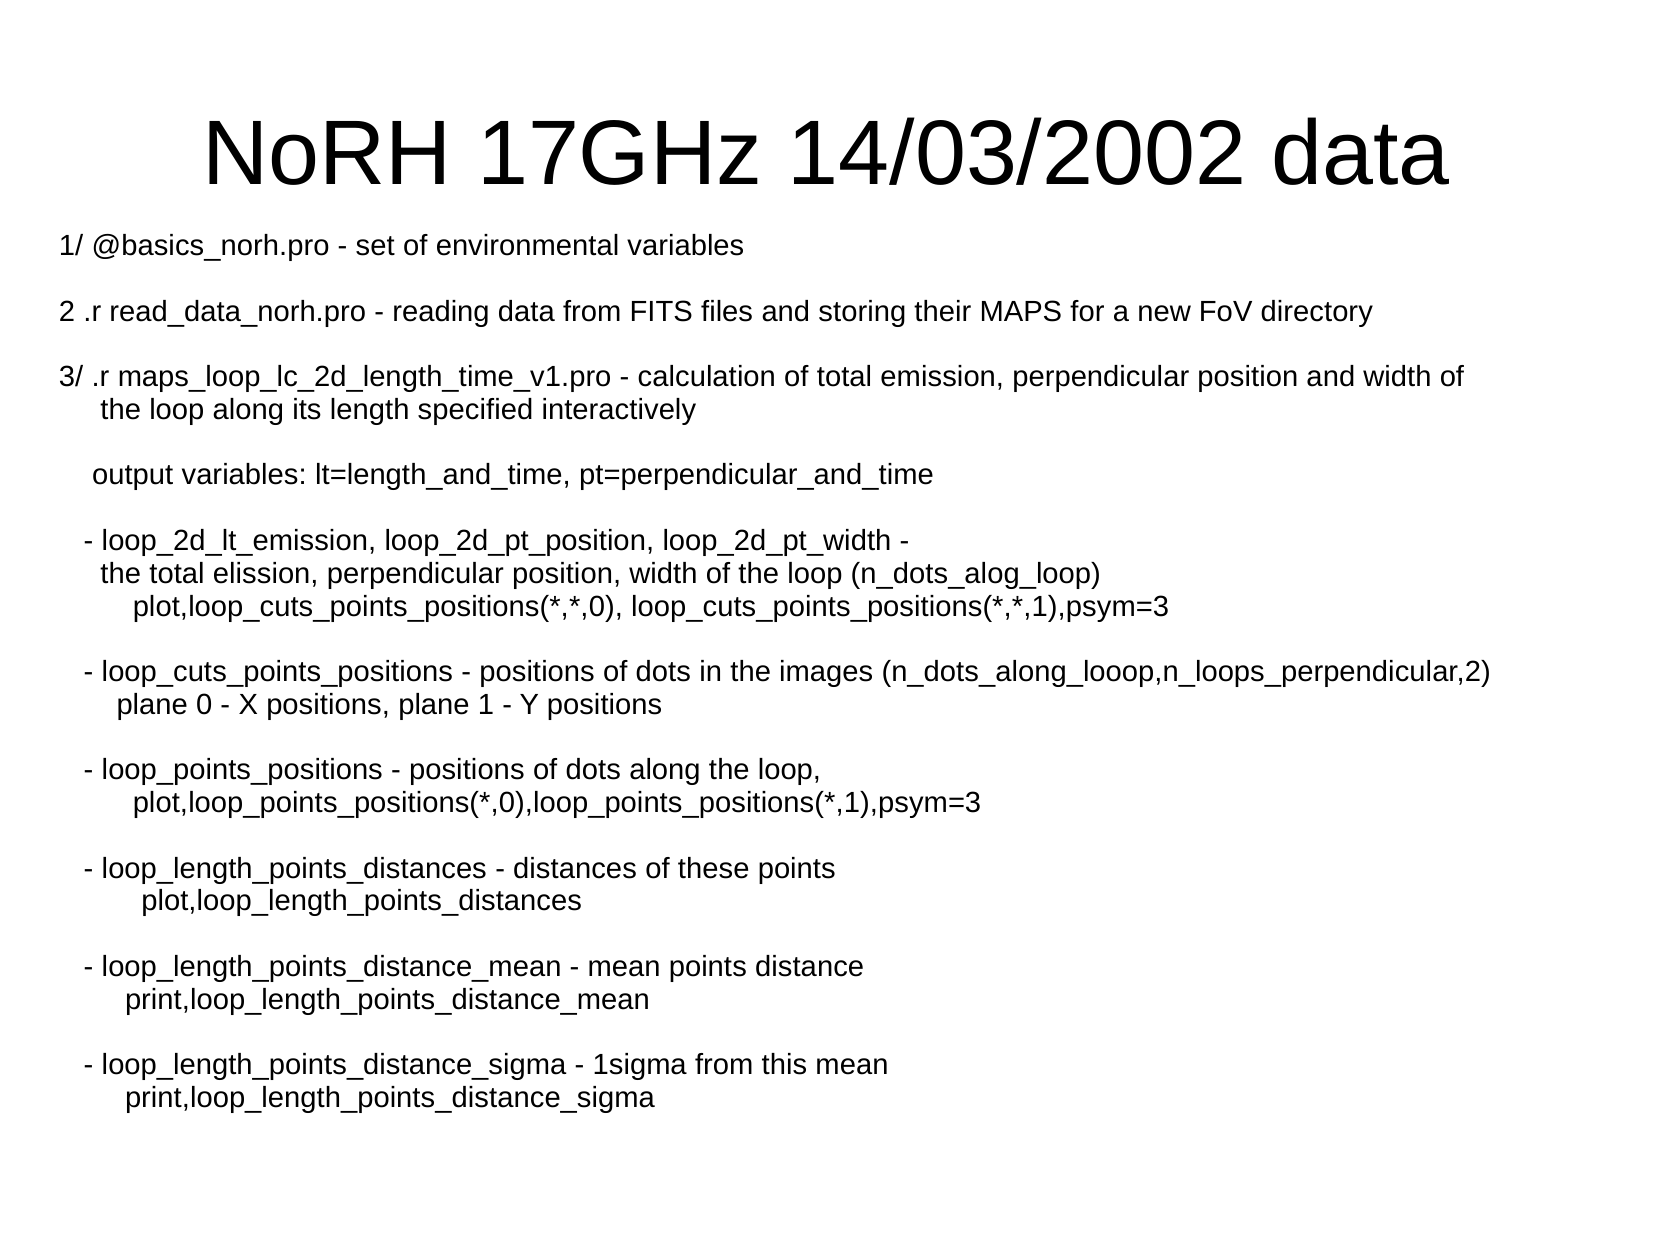

# NoRH 17GHz 14/03/2002 data
1/ @basics_norh.pro - set of environmental variables
2 .r read_data_norh.pro - reading data from FITS files and storing their MAPS for a new FoV directory
3/ .r maps_loop_lc_2d_length_time_v1.pro - calculation of total emission, perpendicular position and width of
 the loop along its length specified interactively
 output variables: lt=length_and_time, pt=perpendicular_and_time
 - loop_2d_lt_emission, loop_2d_pt_position, loop_2d_pt_width -
 the total elission, perpendicular position, width of the loop (n_dots_alog_loop)
	plot,loop_cuts_points_positions(*,*,0), loop_cuts_points_positions(*,*,1),psym=3
 - loop_cuts_points_positions - positions of dots in the images (n_dots_along_looop,n_loops_perpendicular,2) plane 0 - X positions, plane 1 - Y positions
 - loop_points_positions - positions of dots along the loop,
	plot,loop_points_positions(*,0),loop_points_positions(*,1),psym=3
 - loop_length_points_distances - distances of these points
 plot,loop_length_points_distances
 - loop_length_points_distance_mean - mean points distance
 print,loop_length_points_distance_mean
 - loop_length_points_distance_sigma - 1sigma from this mean
 print,loop_length_points_distance_sigma